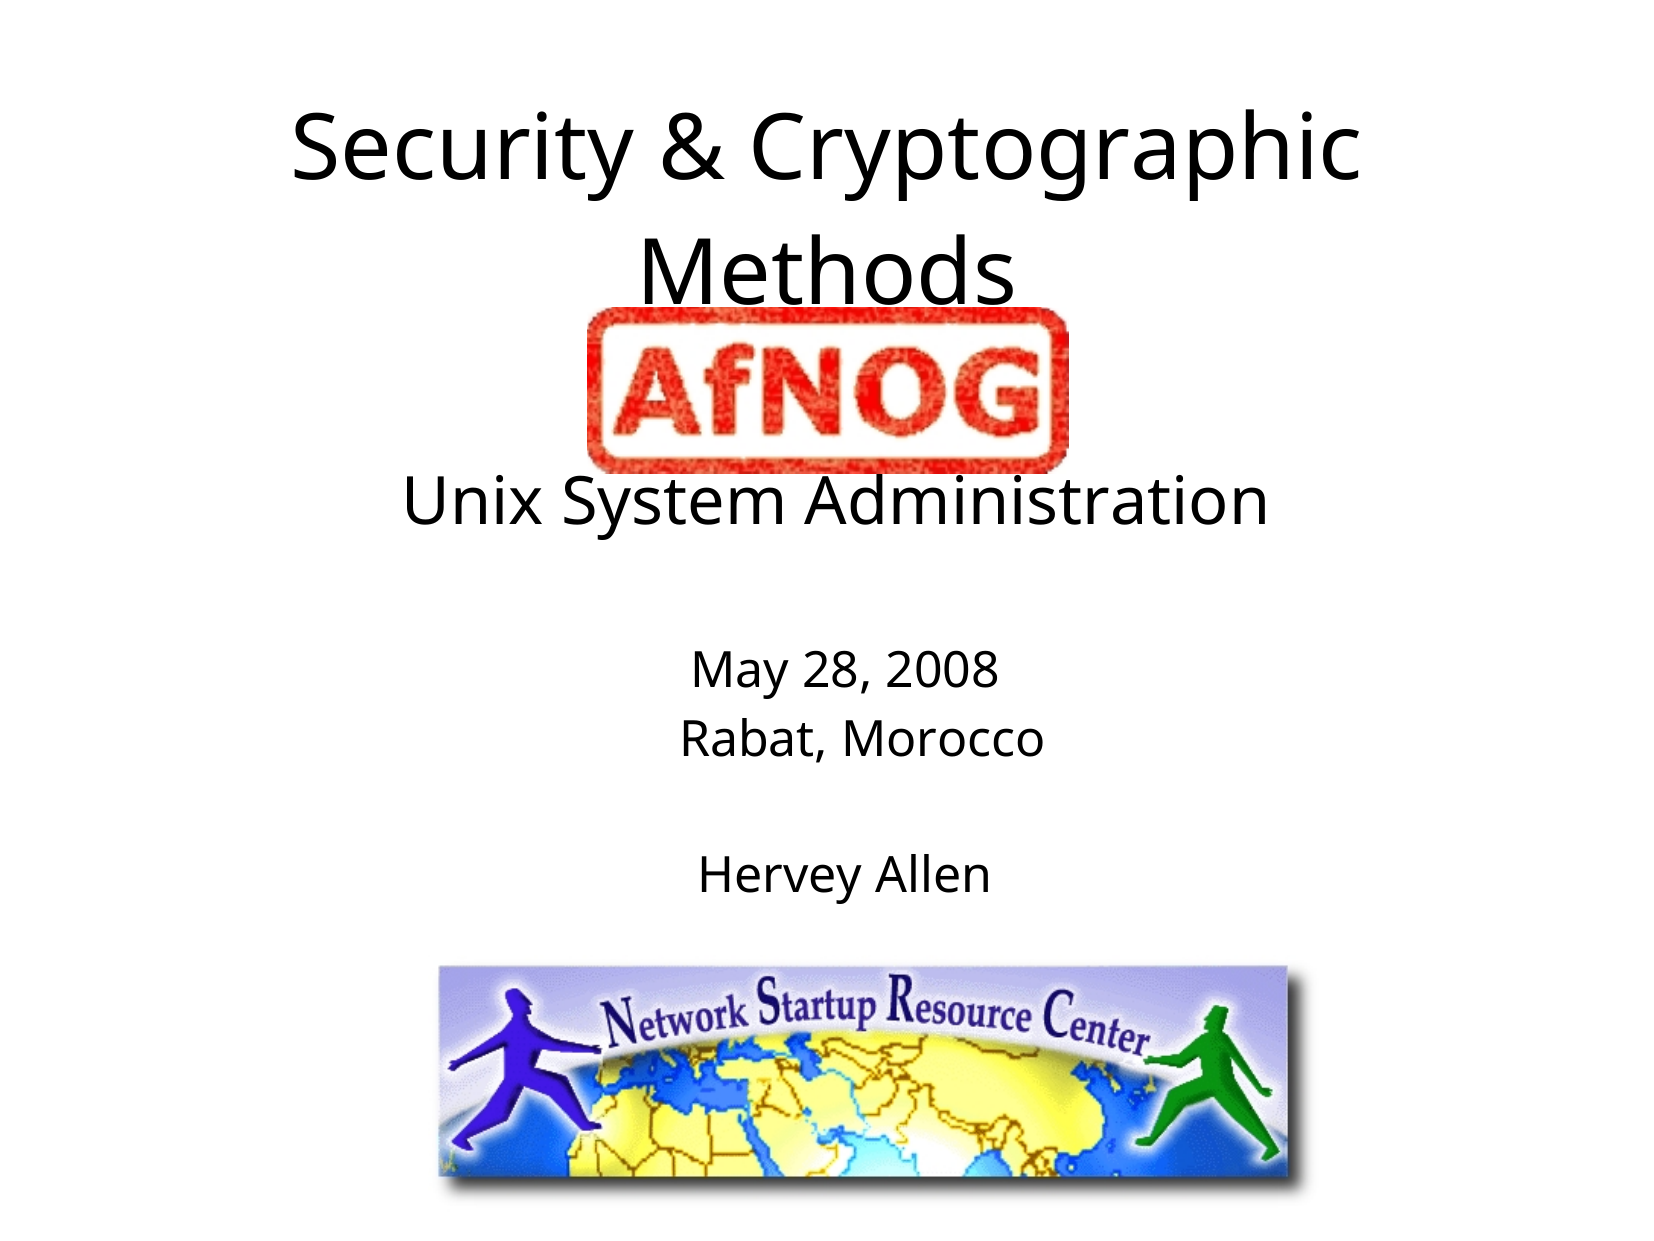

# Security & Cryptographic Methods
Unix System Administration
May 28, 2008
Rabat, Morocco
Hervey Allen